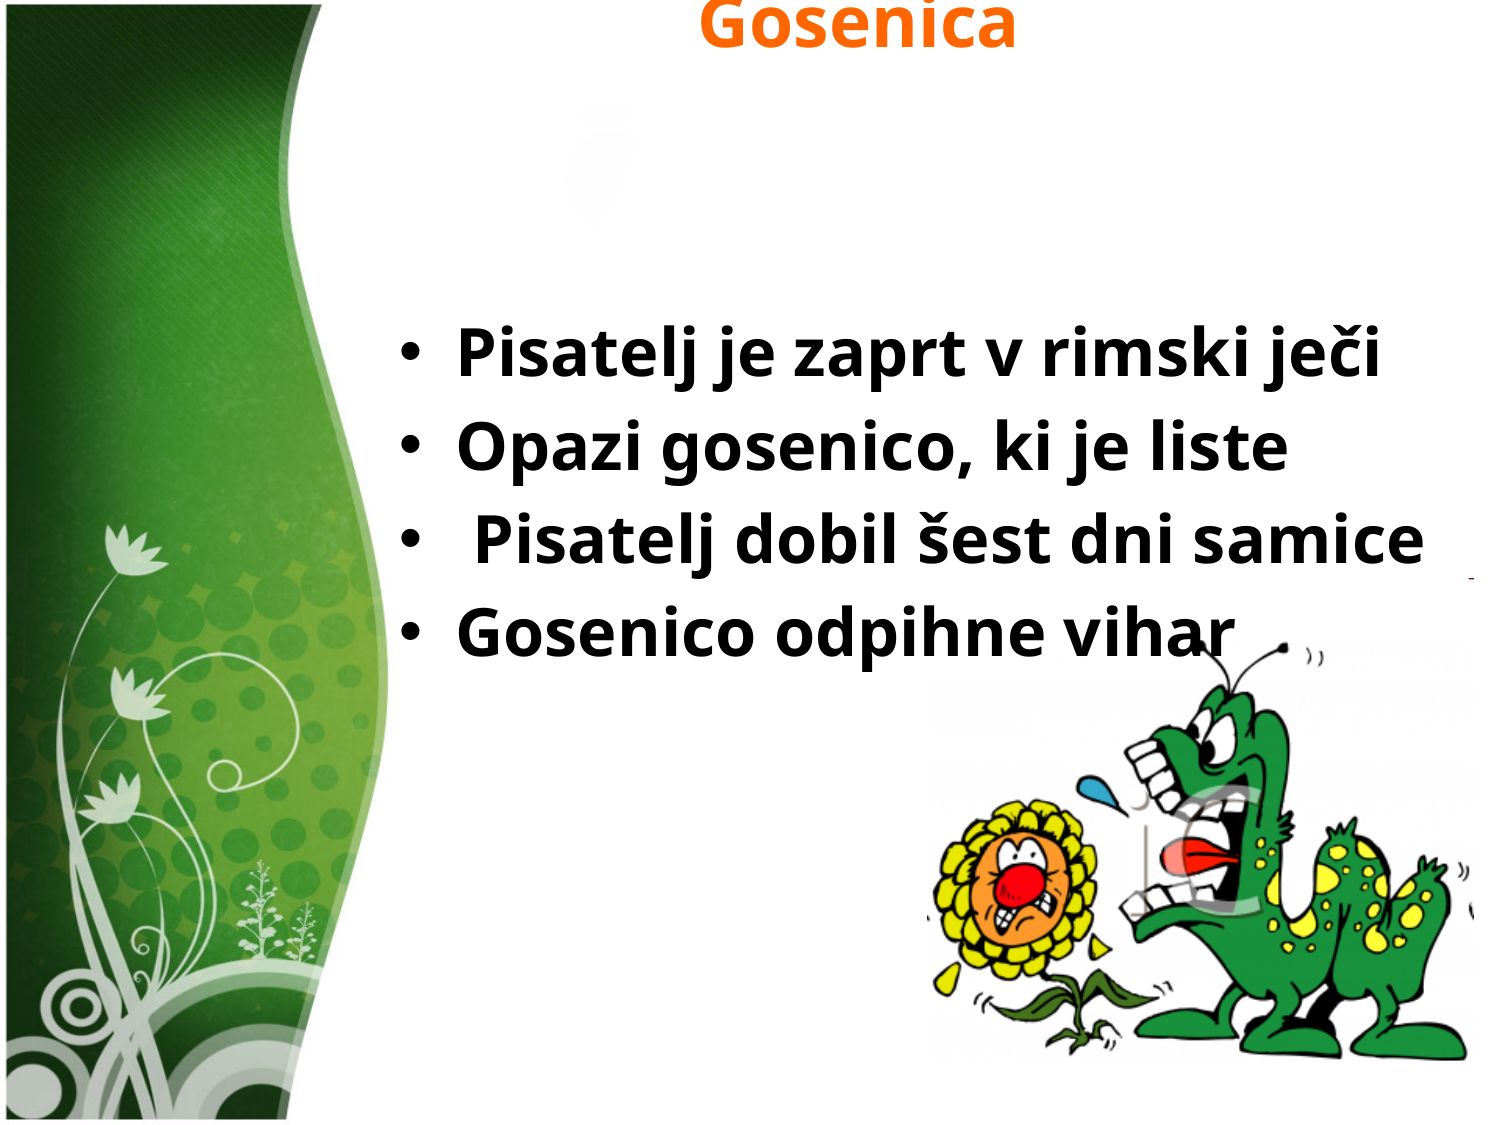

# Gosenica
Pisatelj je zaprt v rimski ječi
Opazi gosenico, ki je liste
 Pisatelj dobil šest dni samice
Gosenico odpihne vihar